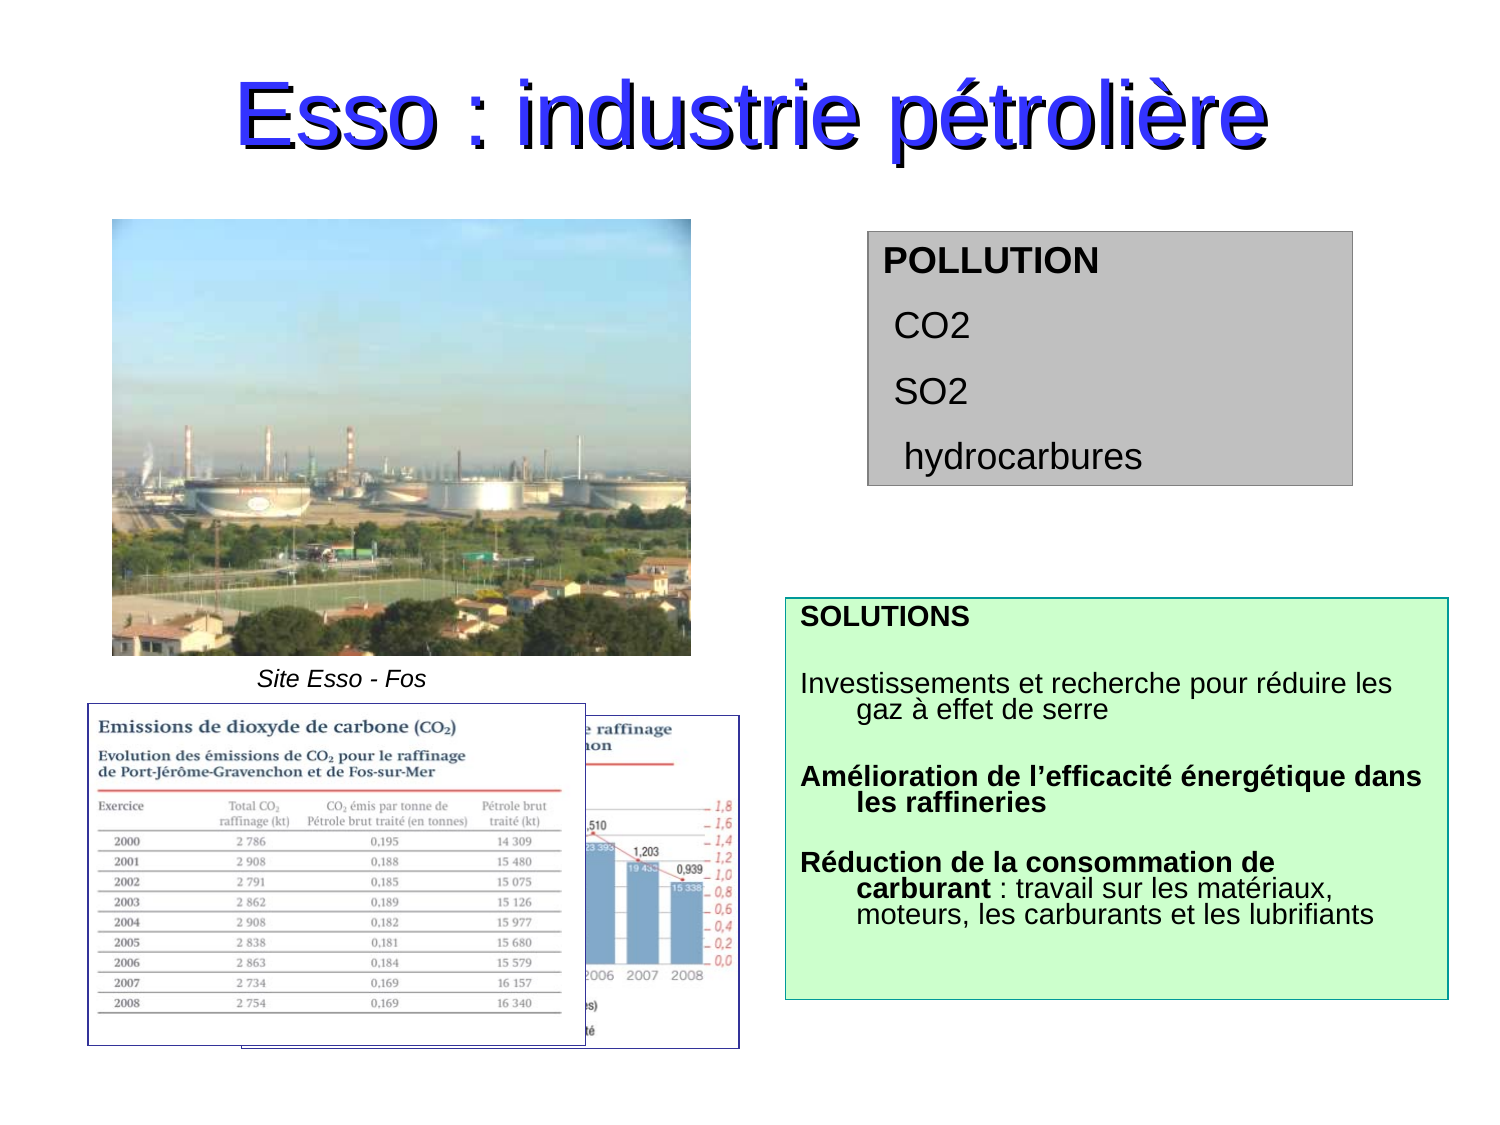

# Esso : industrie pétrolière
POLLUTION
 CO2
 SO2
 hydrocarbures
SOLUTIONS
Investissements et recherche pour réduire les gaz à effet de serre
Amélioration de l’efficacité énergétique dans les raffineries
Réduction de la consommation de carburant : travail sur les matériaux, moteurs, les carburants et les lubrifiants
Site Esso - Fos